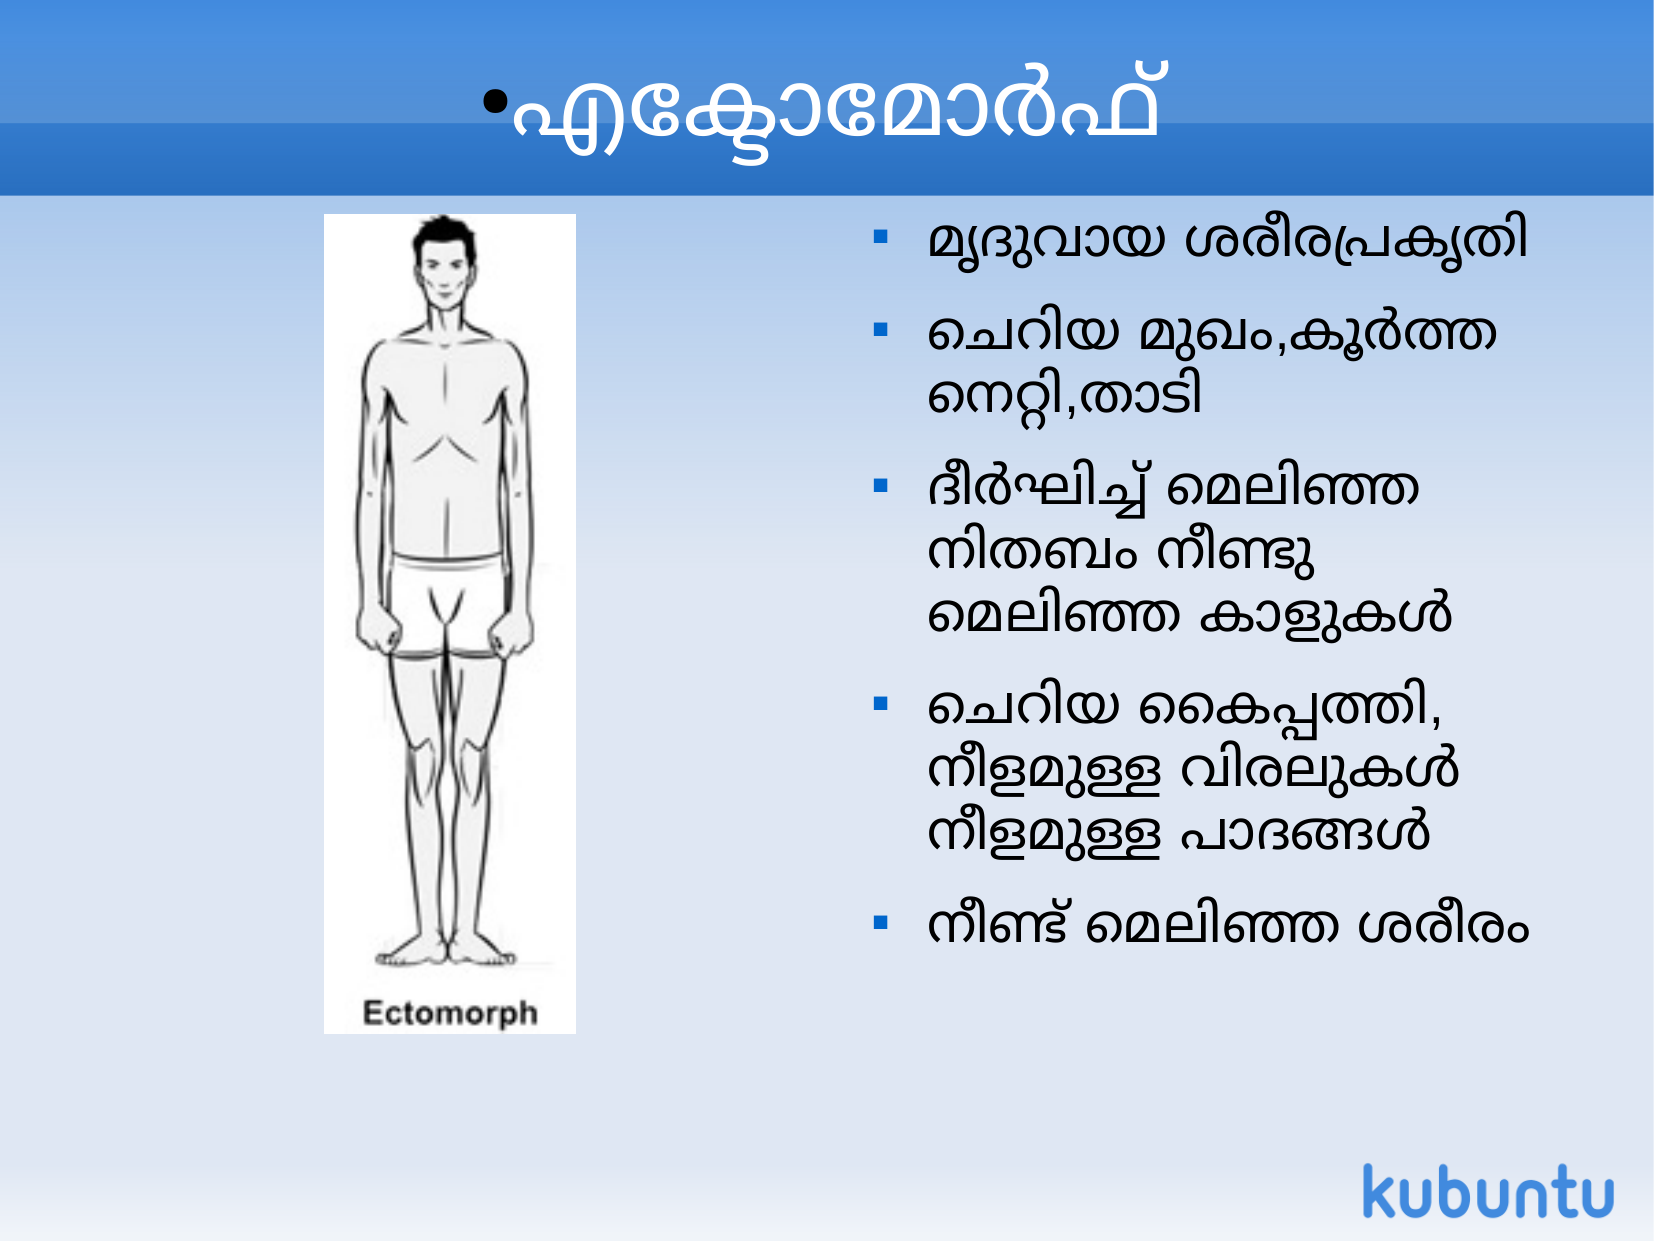

# എക്ടോമോര്‍ഫ്
മൃദുവായ ശരീരപ്രകൃതി
ചെറിയ മുഖം,കൂര്‍ത്ത നെറ്റി,താടി
ദീര്‍ഘിച്ച് മെലിഞ്ഞ നിതബം നീണ്ടു മെലിഞ്ഞ കാളുകള്‍
ചെറിയ കൈപ്പത്തി, നീളമുള്ള വിരലുകള്‍ നീളമുള്ള പാദങ്ങള്‍
നീണ്ട് മെലിഞ്ഞ ശരീരം